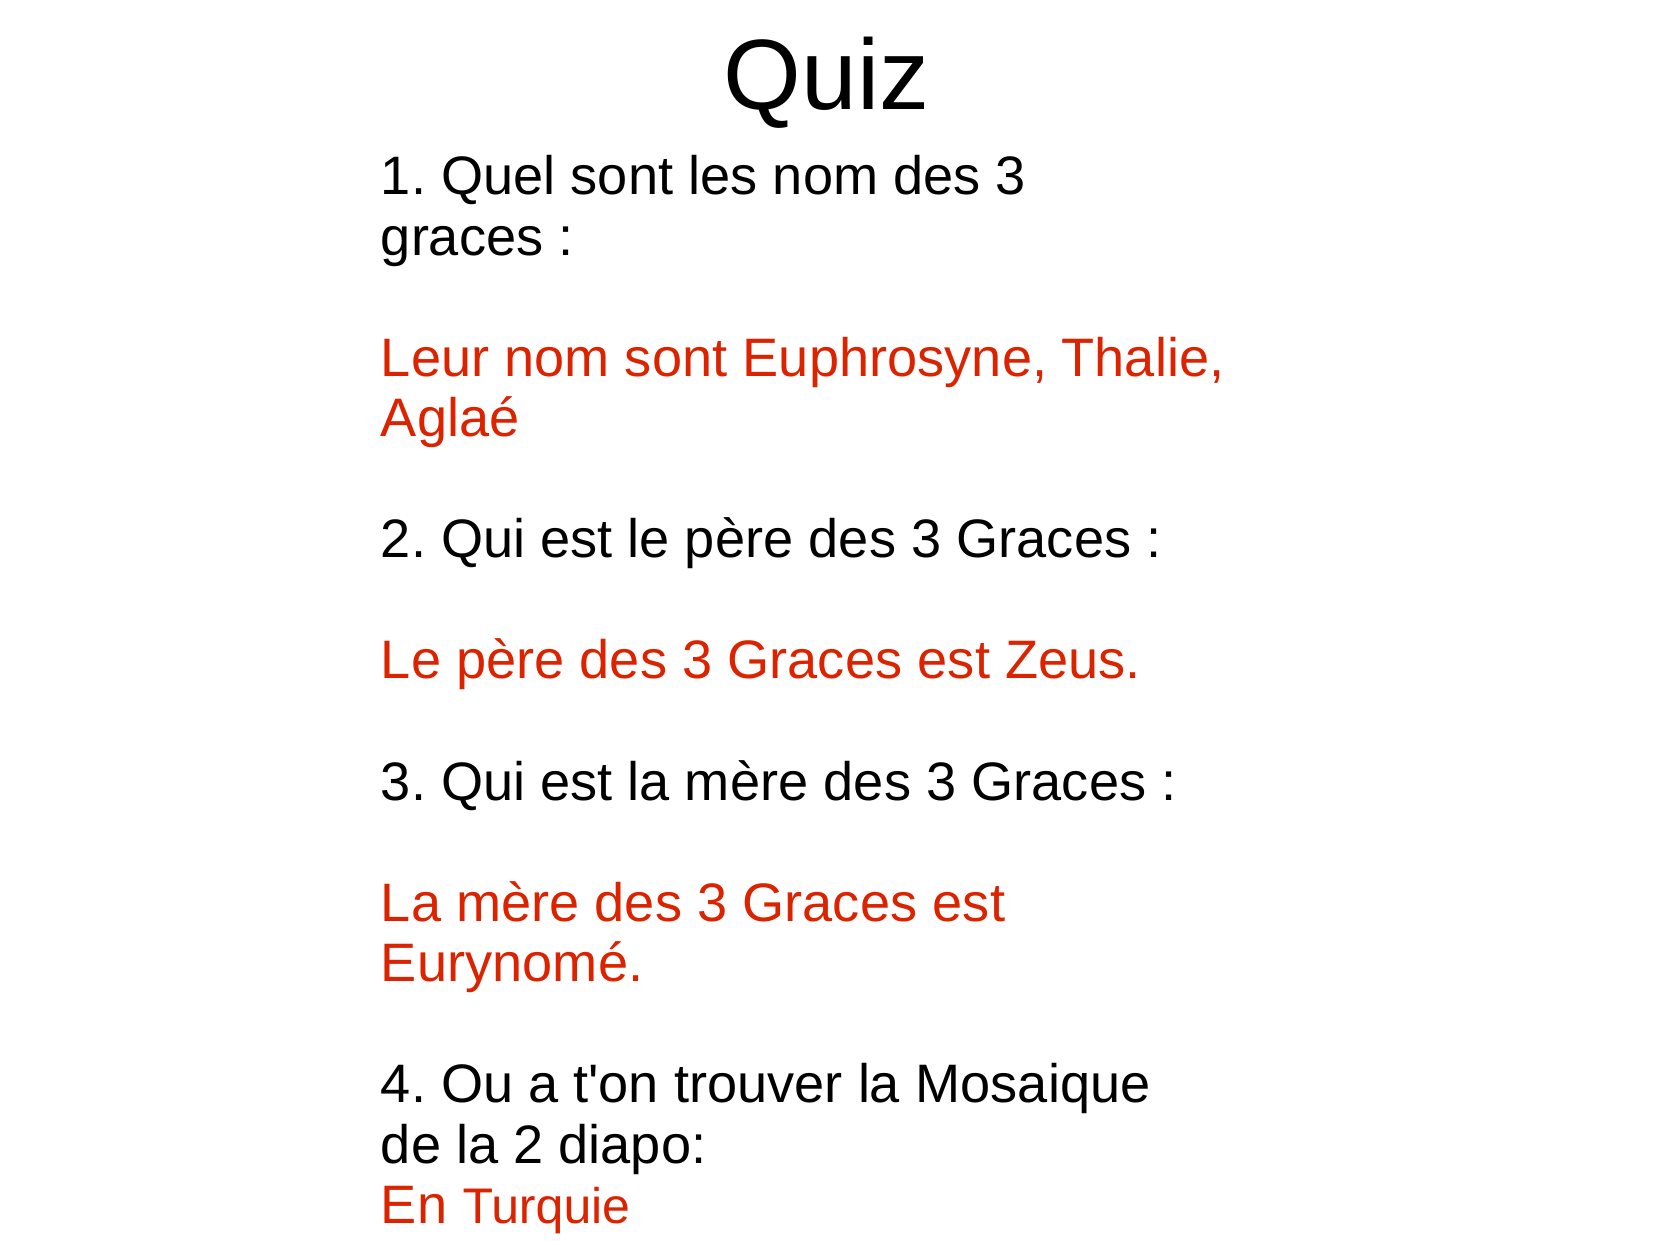

Quiz
1. Quel sont les nom des 3 graces :
Leur nom sont Euphrosyne, Thalie, Aglaé
2. Qui est le père des 3 Graces :
Le père des 3 Graces est Zeus.
3. Qui est la mère des 3 Graces :
La mère des 3 Graces est Eurynomé.
4. Ou a t'on trouver la Mosaique de la 2 diapo:
En Turquie